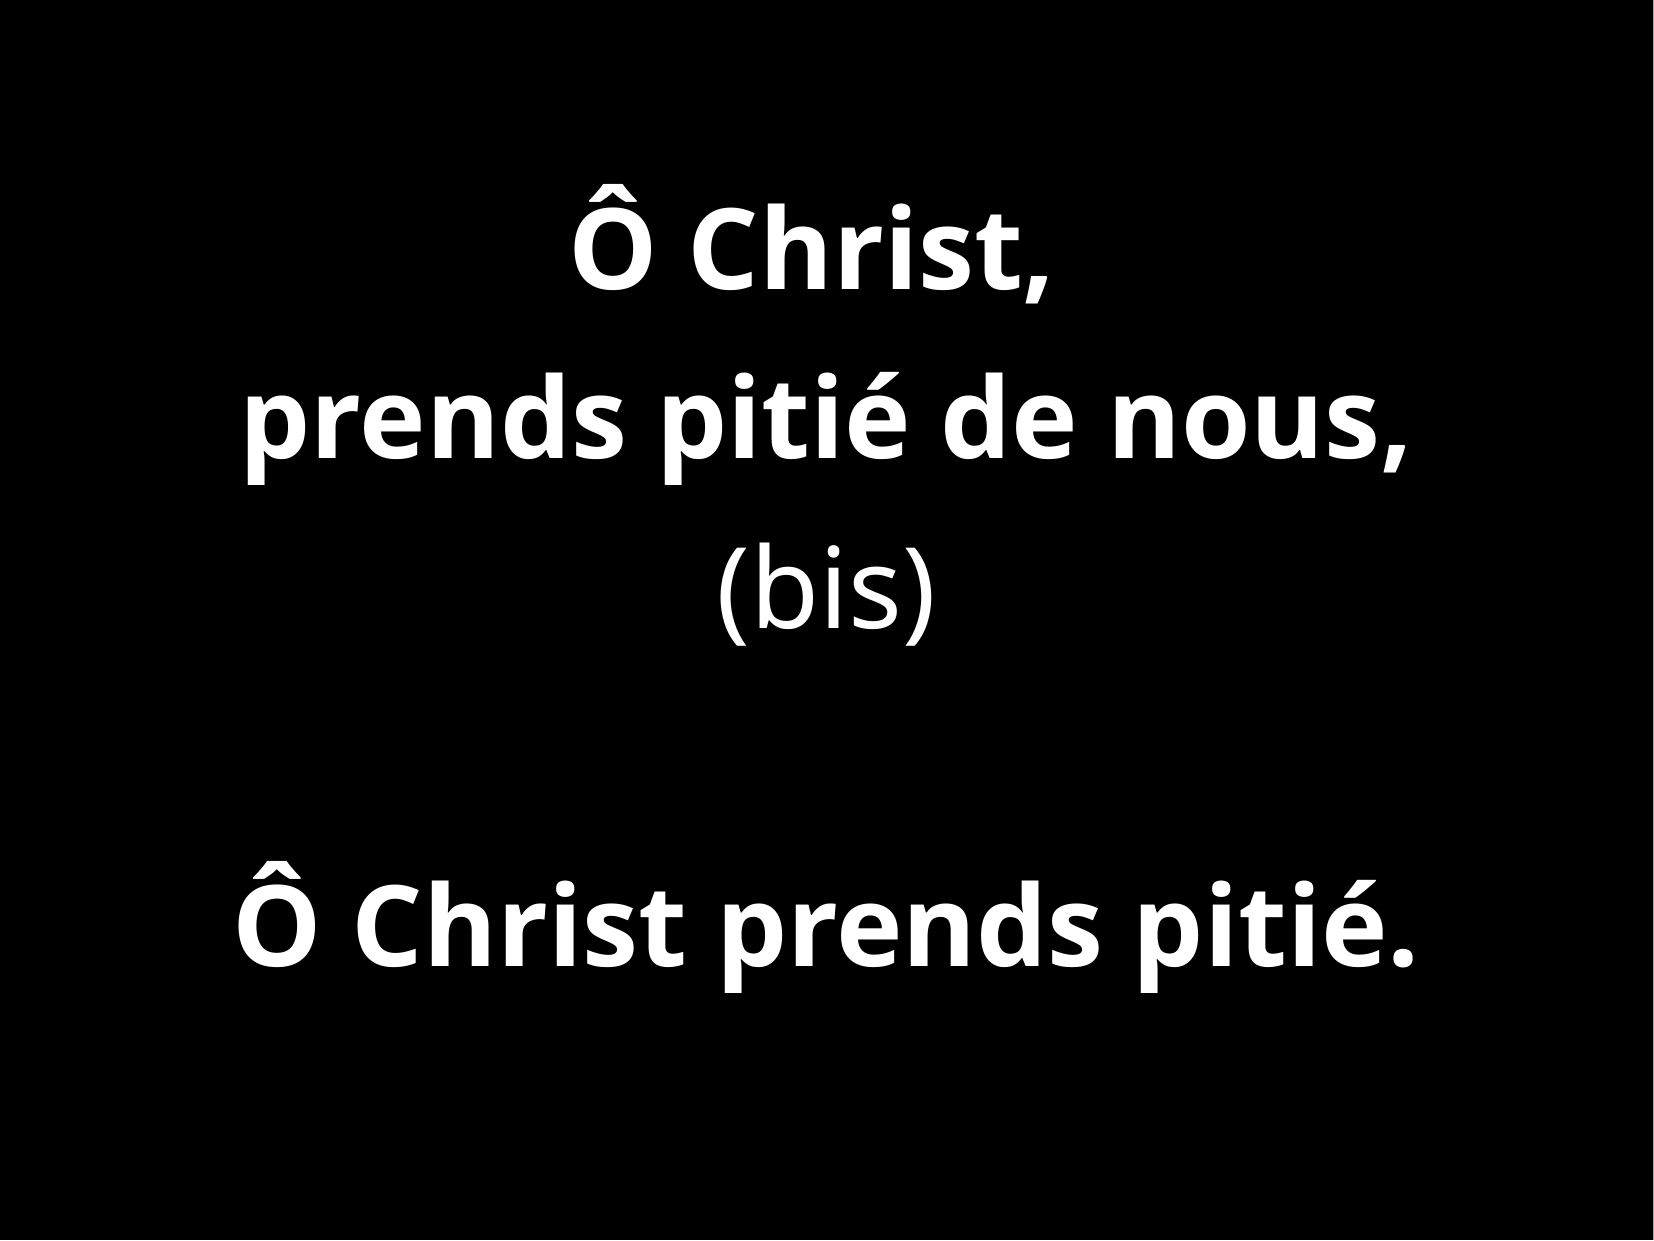

Ô Christ,
prends pitié de nous,
(bis)
Ô Christ prends pitié.